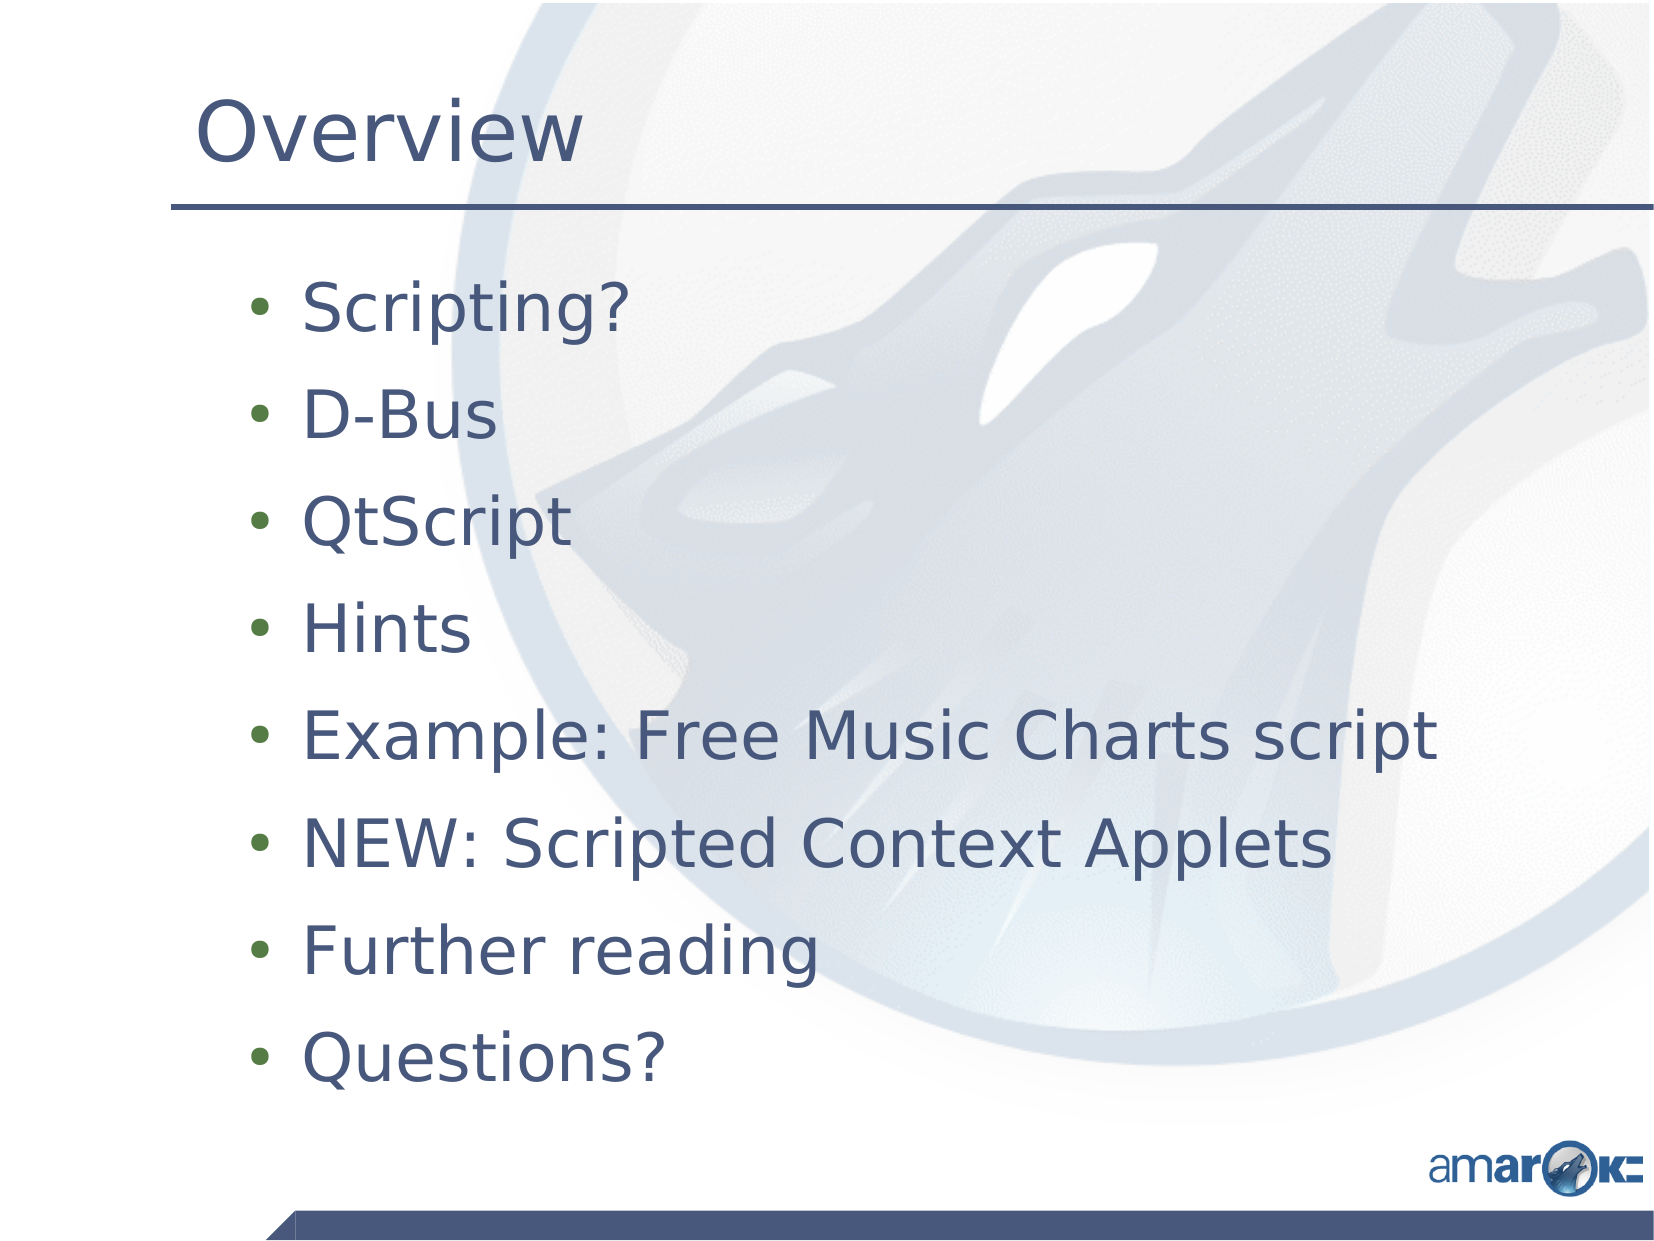

# Overview
Scripting?
D-Bus
QtScript
Hints
Example: Free Music Charts script
NEW: Scripted Context Applets
Further reading
Questions?